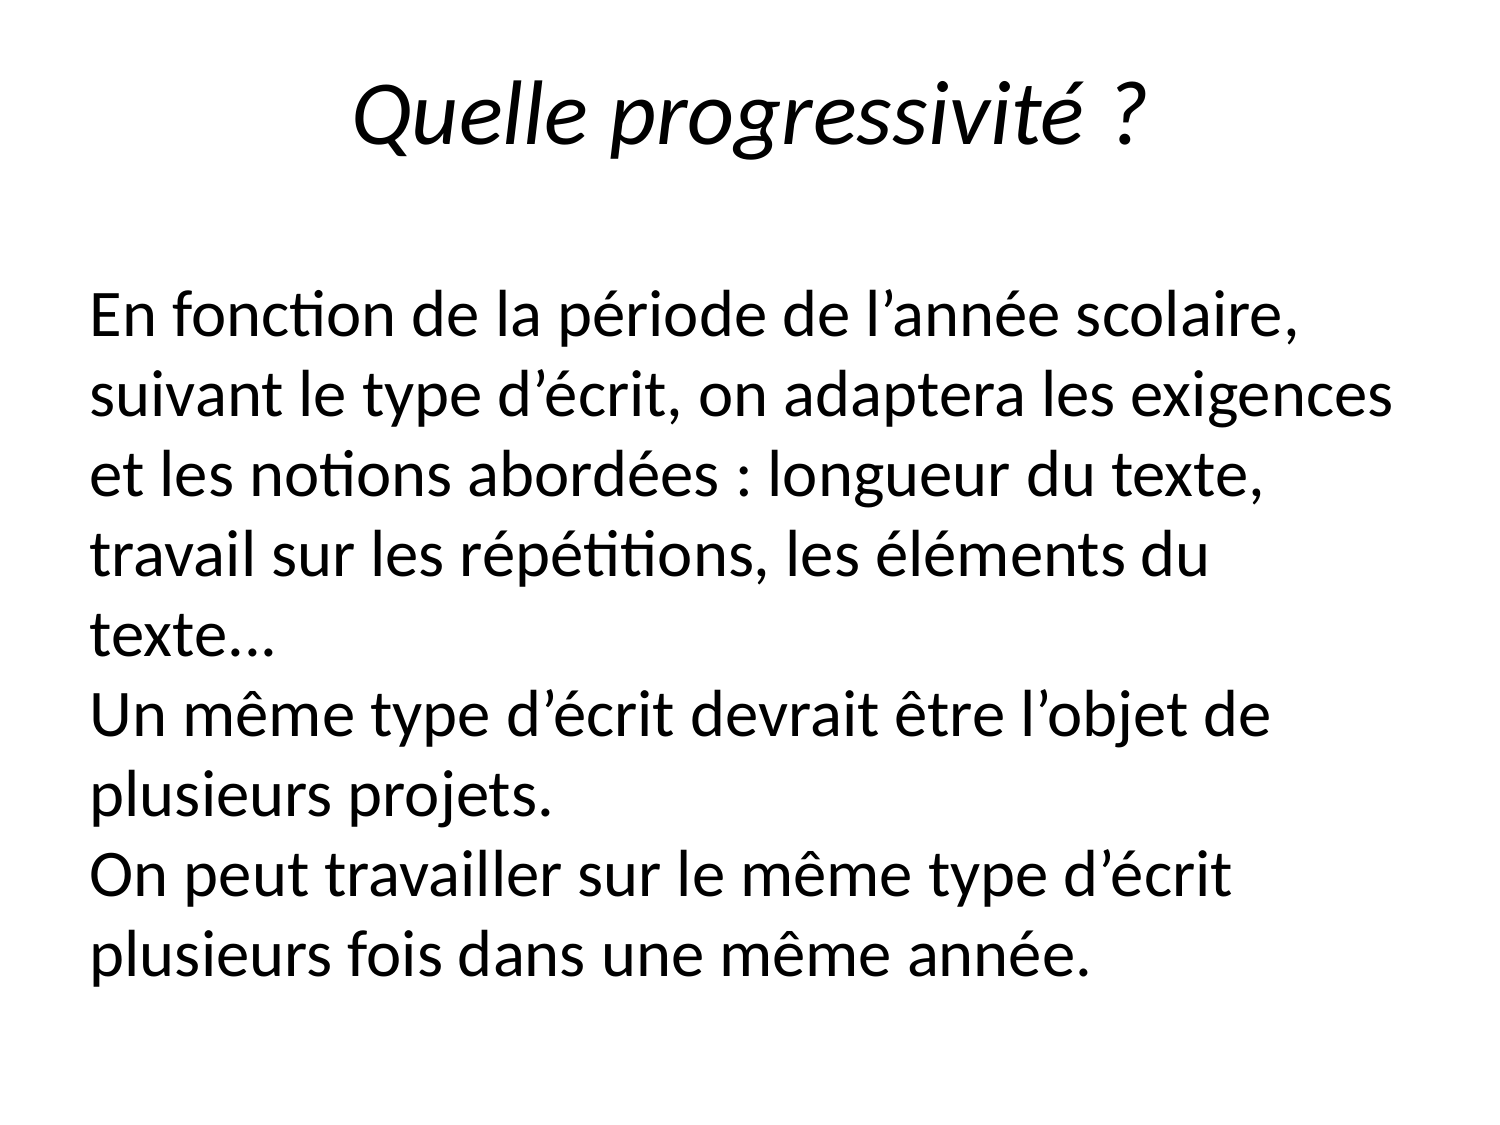

# Quelle progressivité ?
En fonction de la période de l’année scolaire, suivant le type d’écrit, on adaptera les exigences et les notions abordées : longueur du texte, travail sur les répétitions, les éléments du texte...
Un même type d’écrit devrait être l’objet de plusieurs projets.
On peut travailler sur le même type d’écrit plusieurs fois dans une même année.